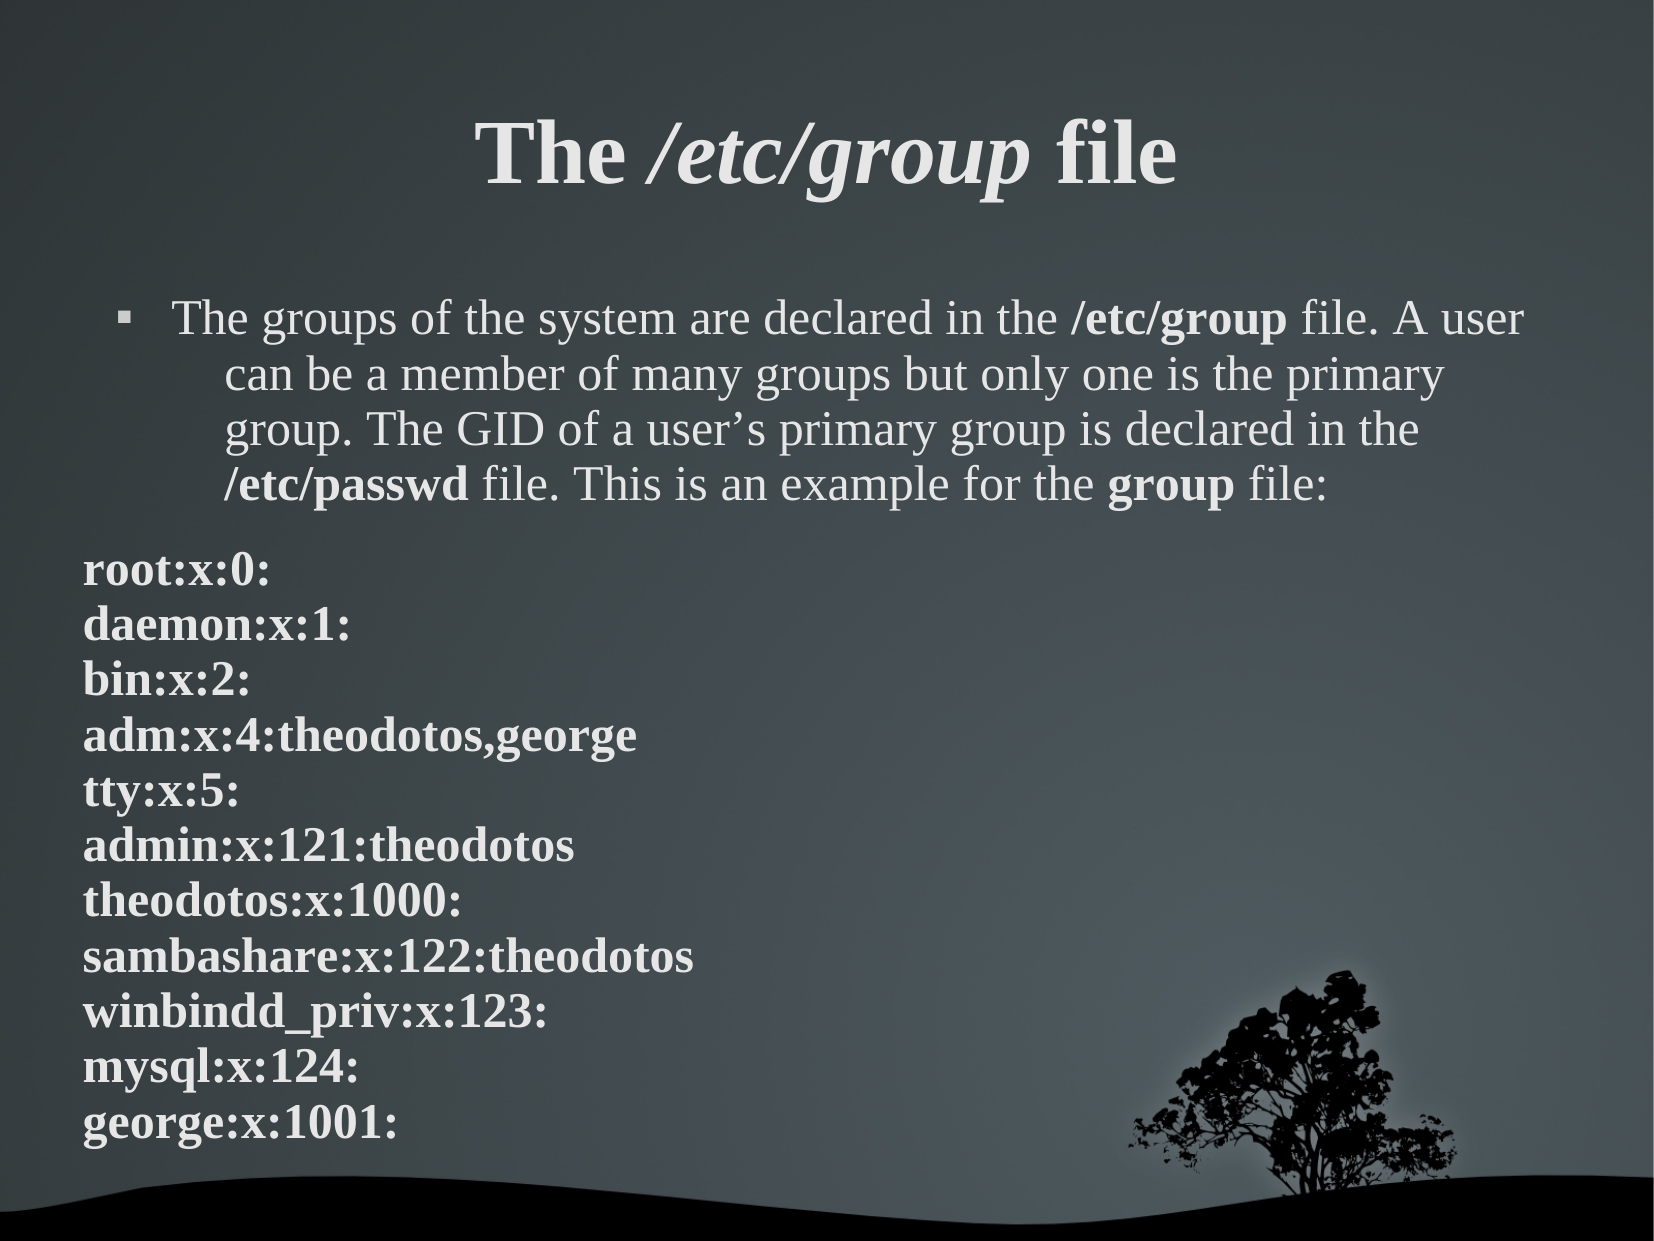

The /etc/group file
# The groups of the system are declared in the /etc/group file. A user can be a member of many groups but only one is the primary group. The GID of a user’s primary group is declared in the /etc/passwd file. This is an example for the group file:
root:x:0:
daemon:x:1:
bin:x:2:
adm:x:4:theodotos,george
tty:x:5:
admin:x:121:theodotos
theodotos:x:1000:
sambashare:x:122:theodotos
winbindd_priv:x:123:
mysql:x:124:
george:x:1001: